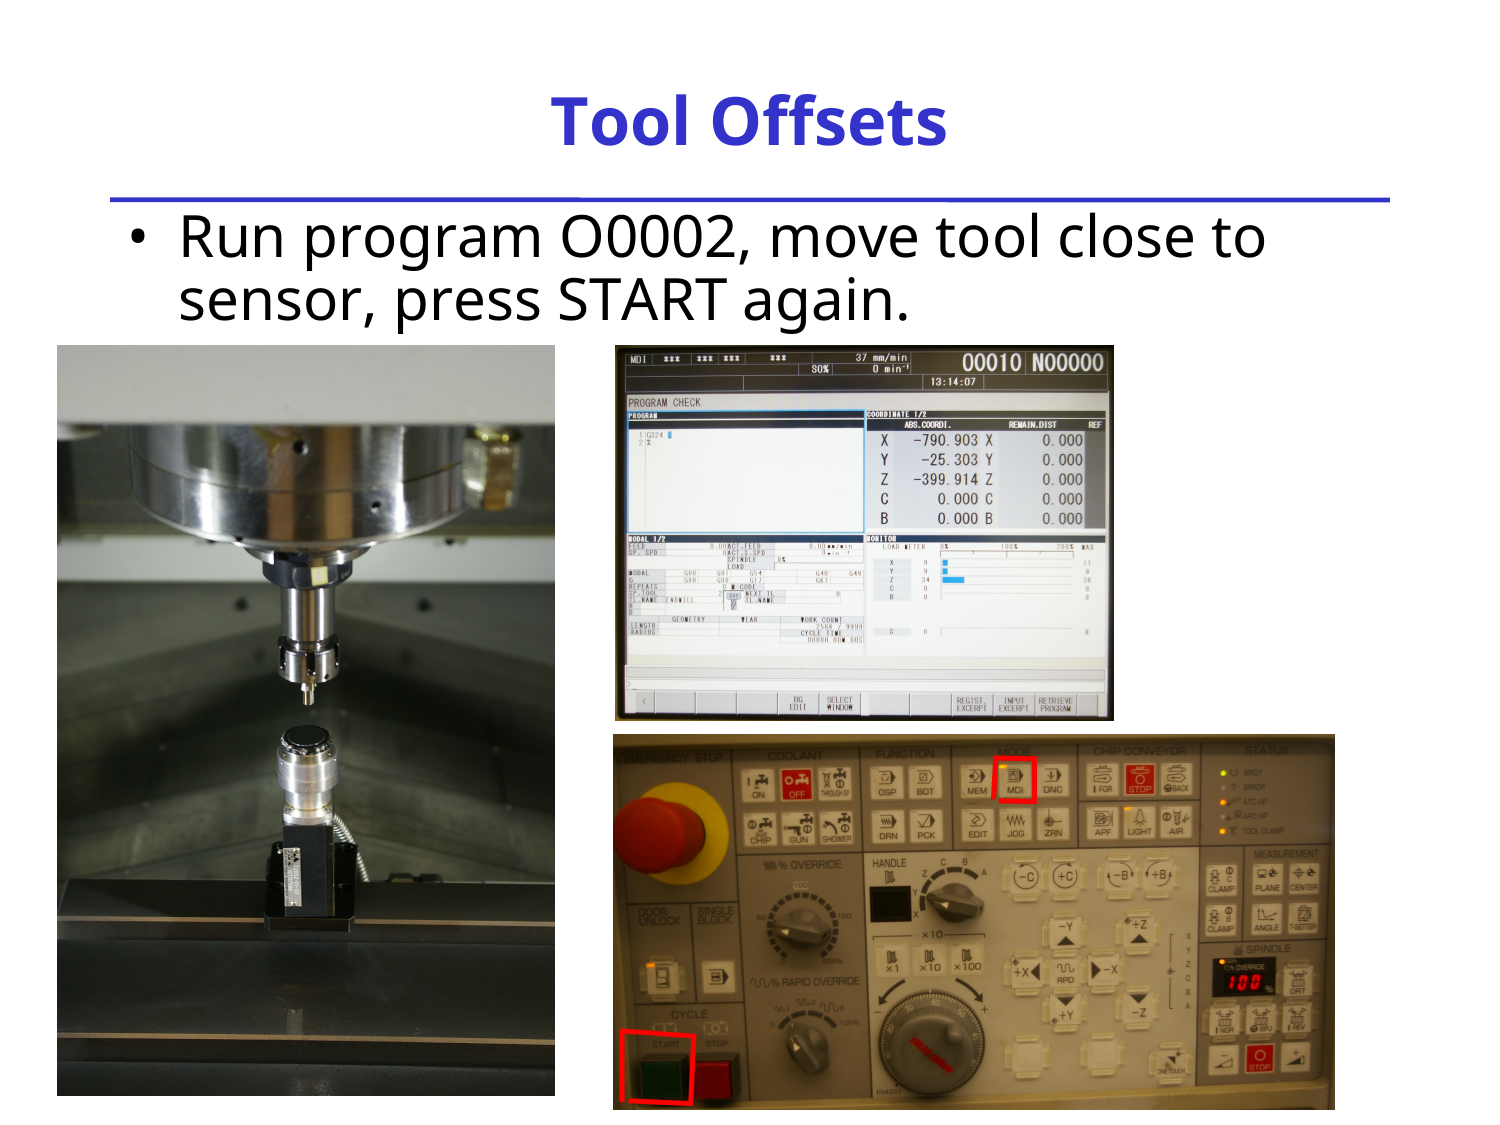

# Tool Offsets
Run program O0002, move tool close to sensor, press START again.